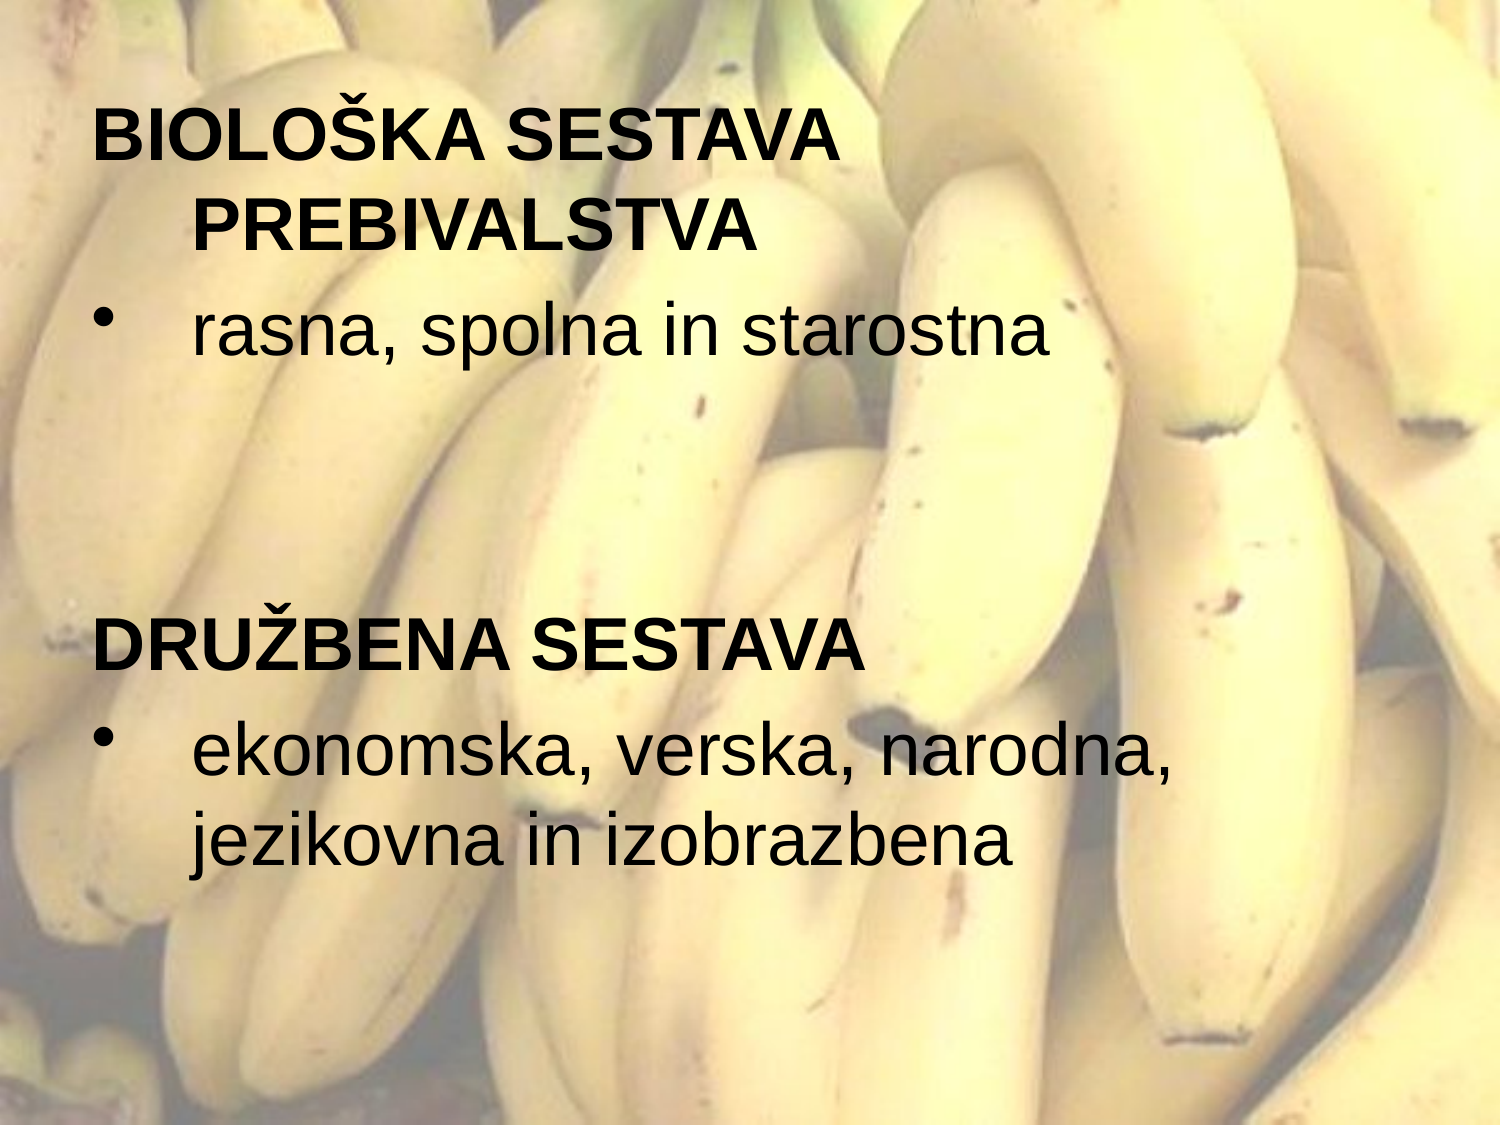

# BIOLOŠKA SESTAVA PREBIVALSTVA
rasna, spolna in starostna
DRUŽBENA SESTAVA
ekonomska, verska, narodna, jezikovna in izobrazbena